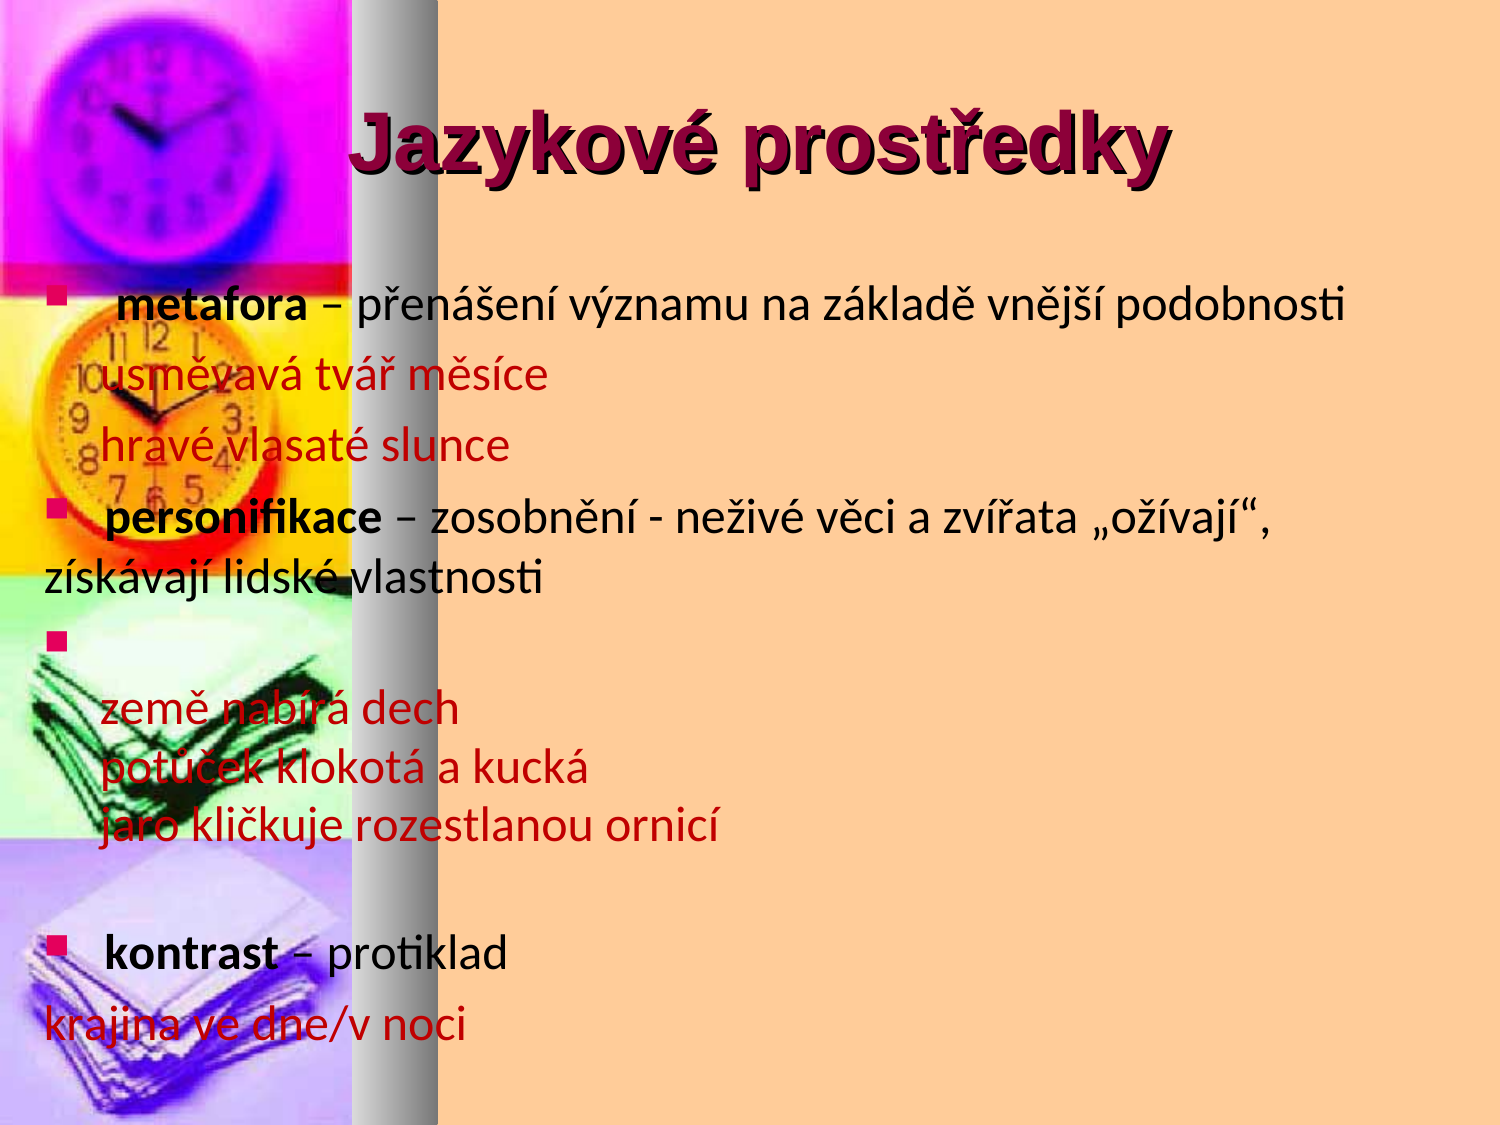

# Jazykové prostředky
 metafora – přenášení významu na základě vnější podobnosti
usměvavá tvář měsíce
hravé vlasaté slunce
 personifikace – zosobnění - neživé věci a zvířata „ožívají“, získávají lidské vlastnosti
země nabírá dech
potůček klokotá a kucká
jaro kličkuje rozestlanou ornicí
 kontrast – protiklad
krajina ve dne/v noci